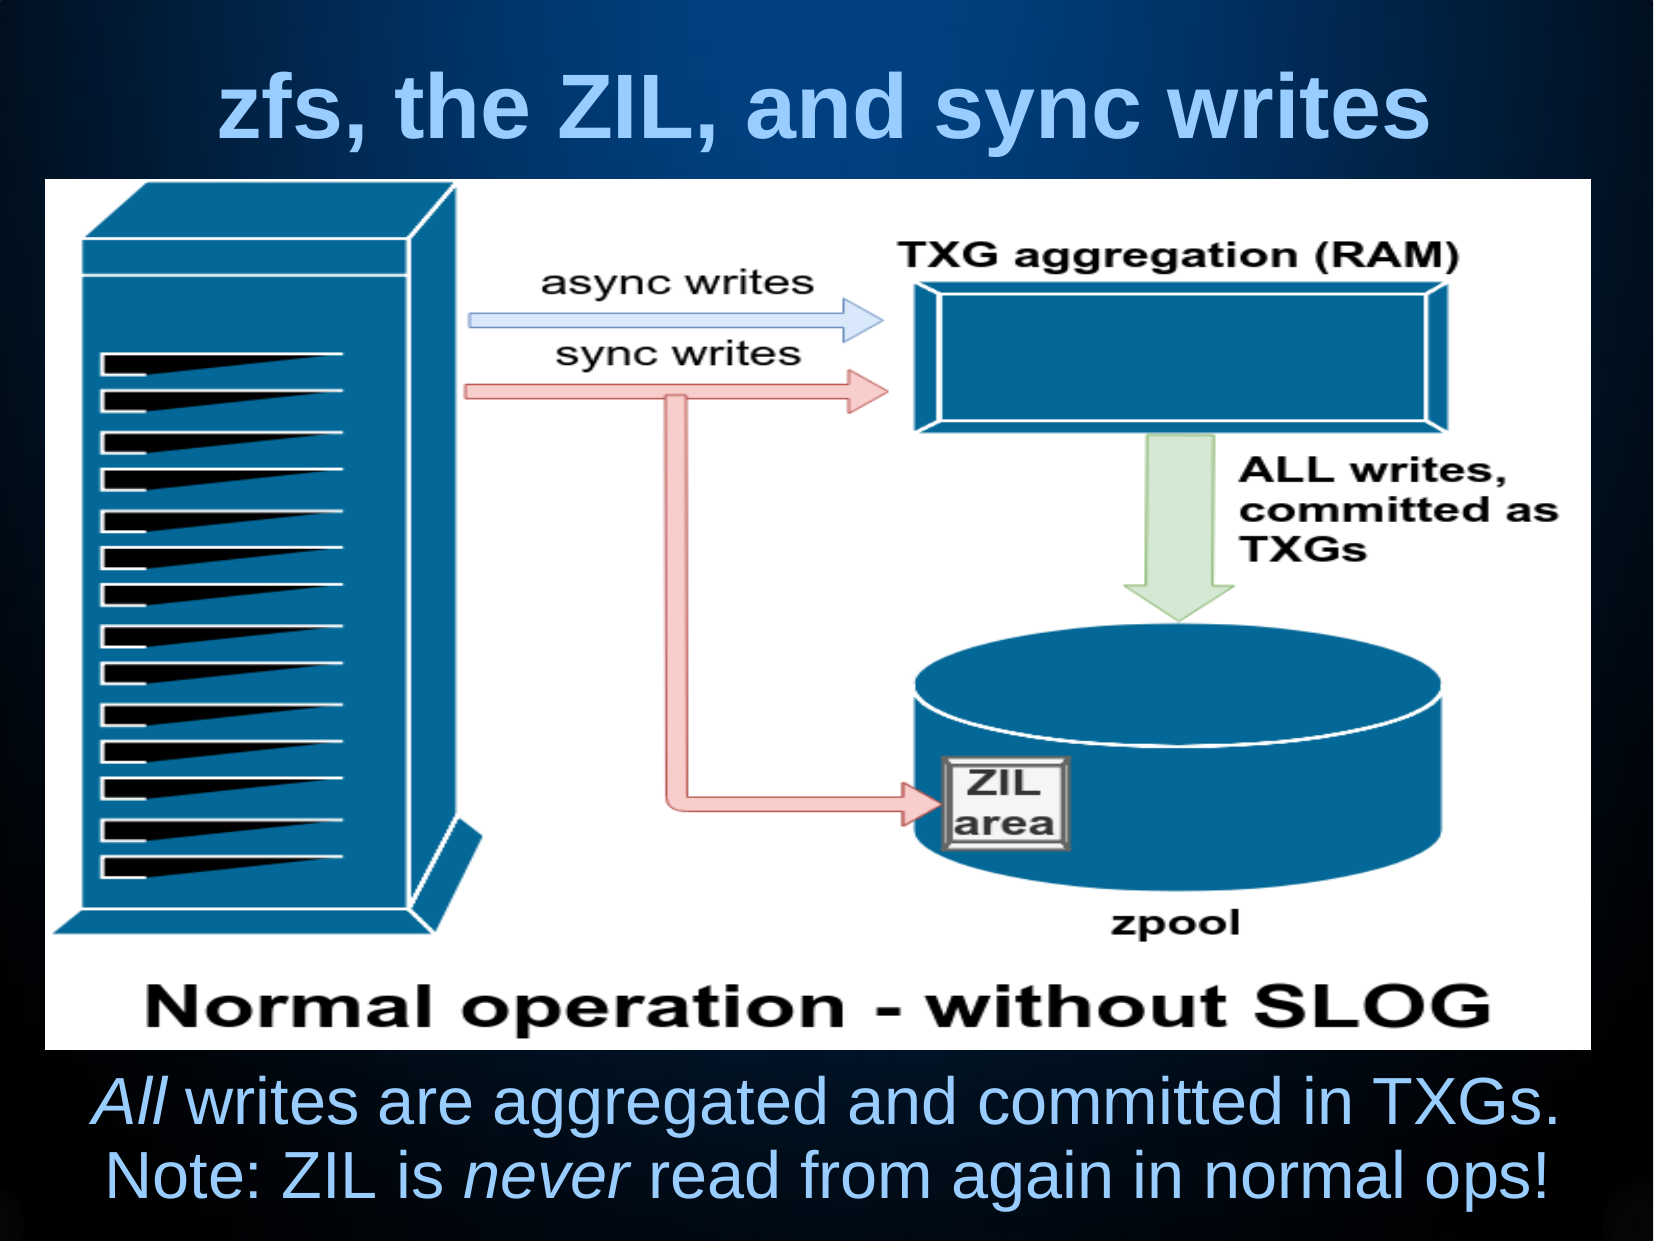

# zfs, the ZIL, and sync writes
All writes are aggregated and committed in TXGs.
Note: ZIL is never read from again in normal ops!